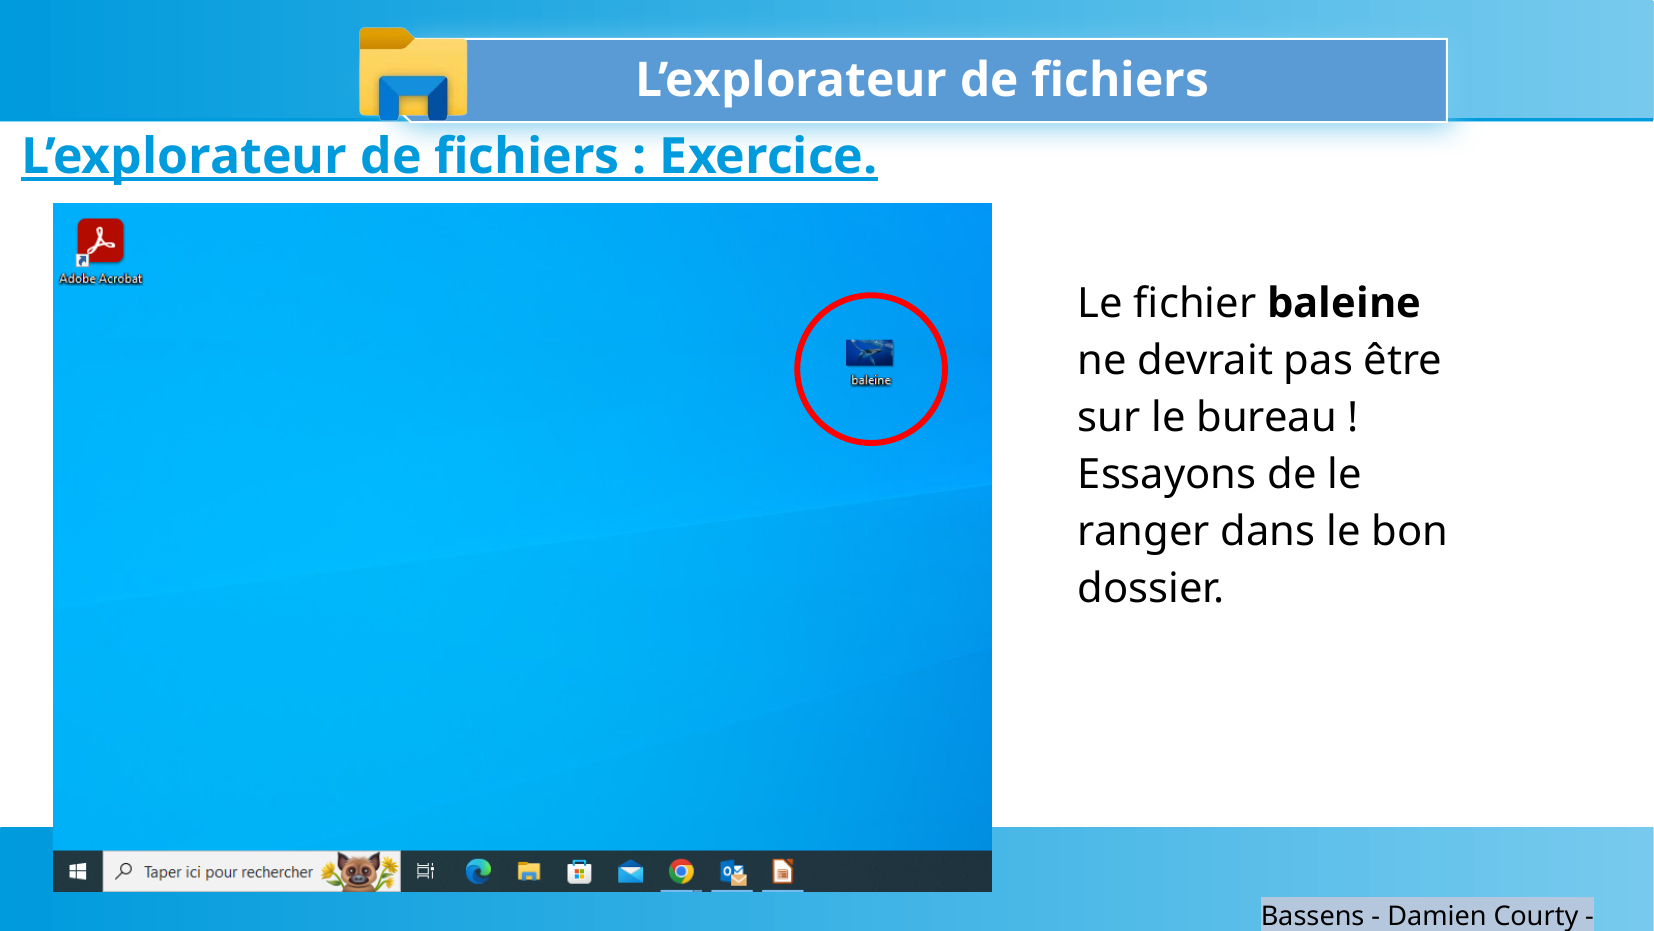

L’explorateur de fichiers
L’explorateur de fichiers : Exercice.
Le fichier baleine ne devrait pas être sur le bureau ! Essayons de le ranger dans le bon dossier.
Bassens - Damien Courty - 2024